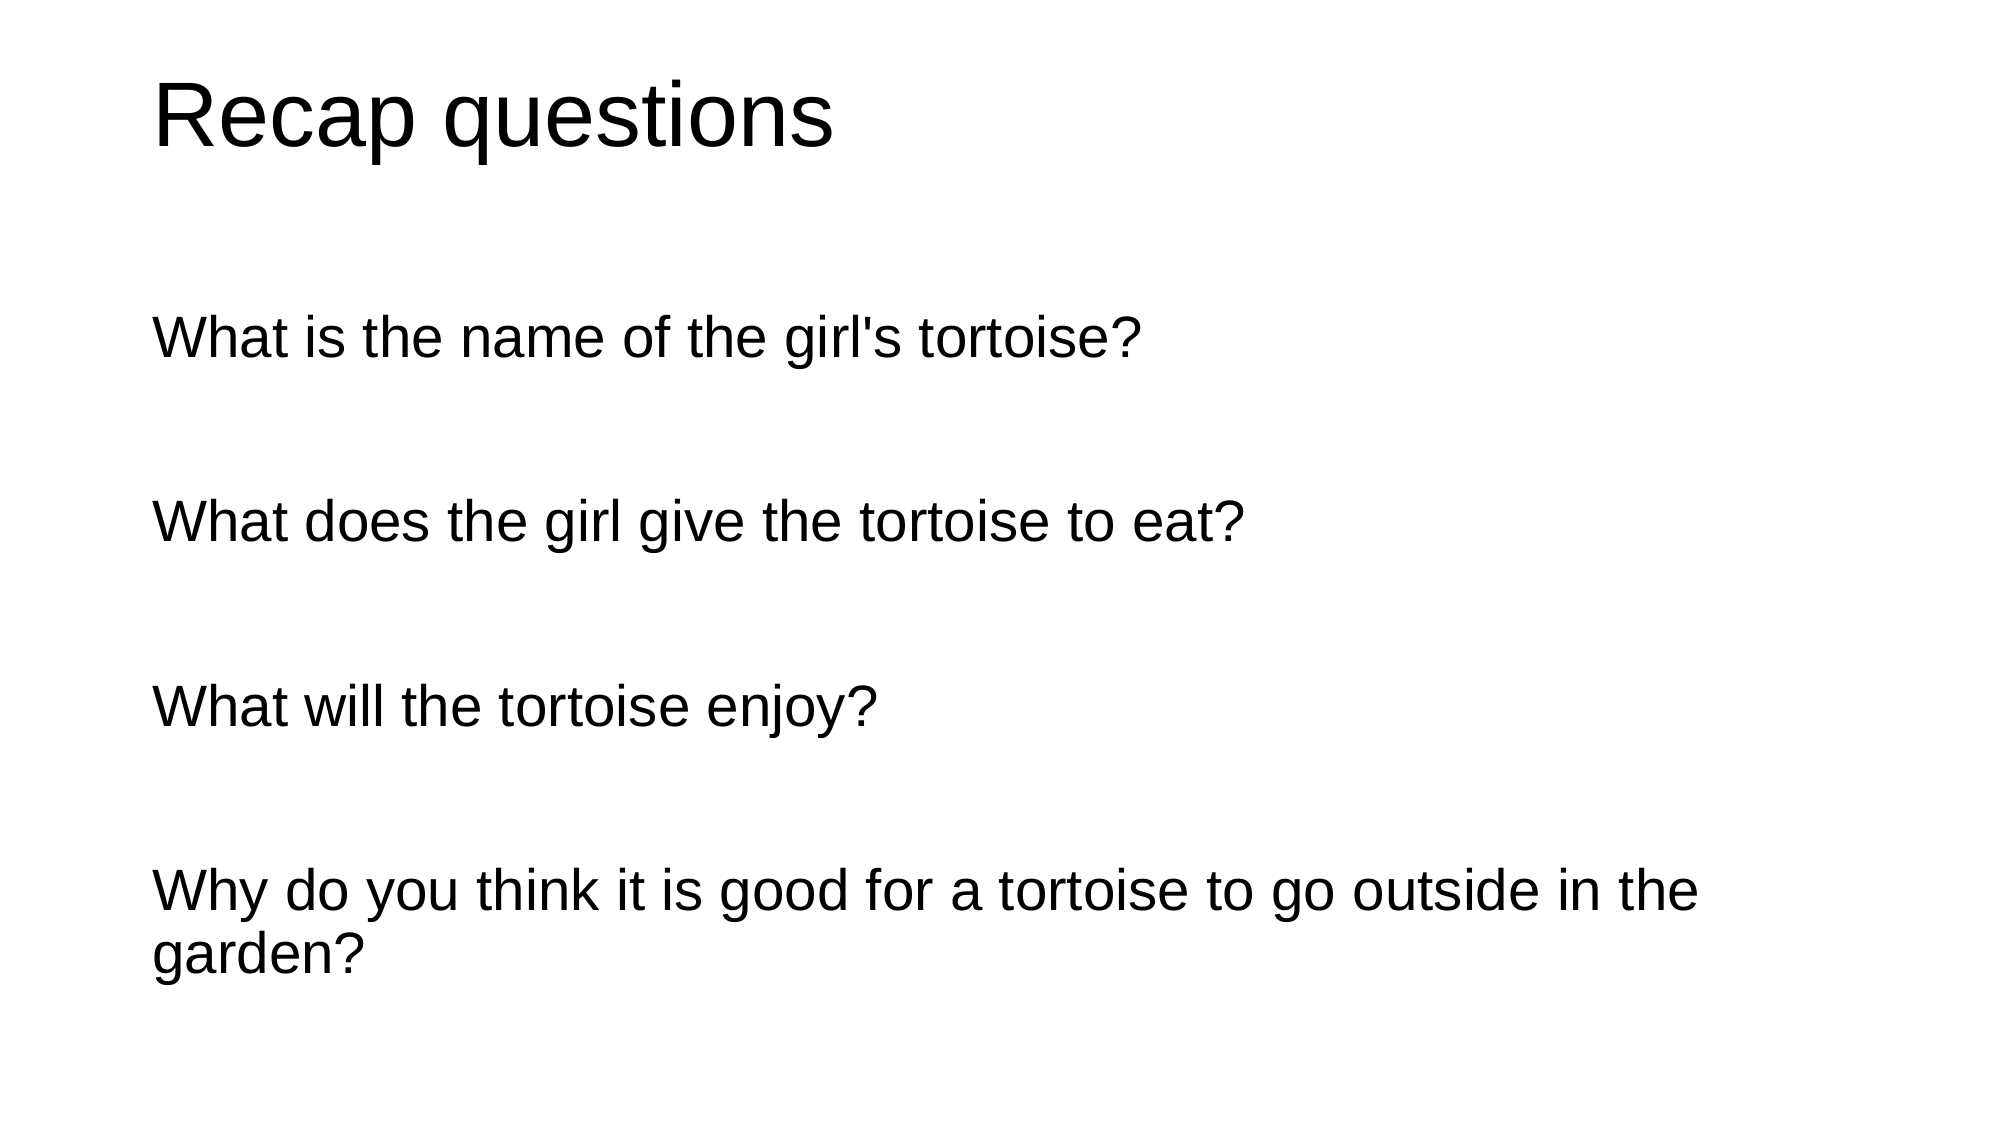

# Recap questions
What is the name of the girl's tortoise?
What does the girl give the tortoise to eat?
What will the tortoise enjoy?
Why do you think it is good for a tortoise to go outside in the garden?